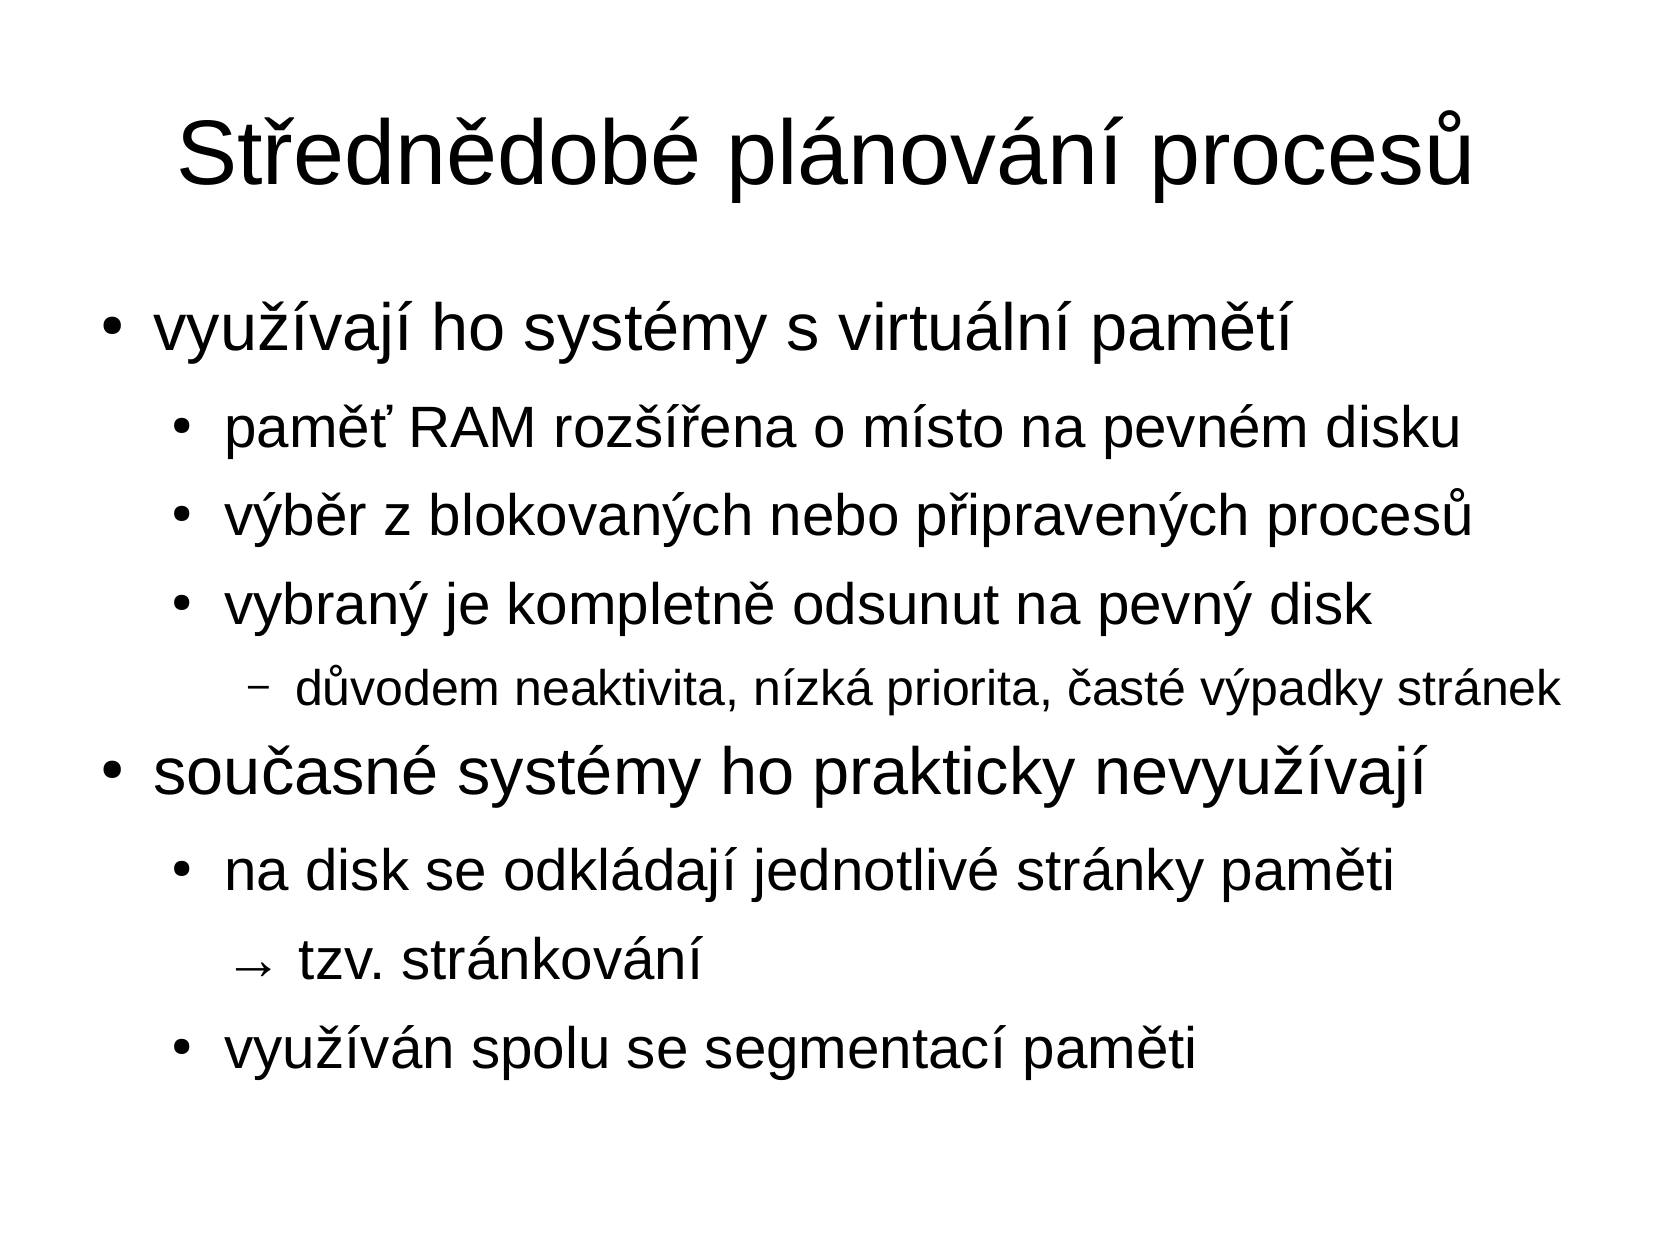

# Střednědobé plánování procesů
využívají ho systémy s virtuální pamětí
paměť RAM rozšířena o místo na pevném disku
výběr z blokovaných nebo připravených procesů
vybraný je kompletně odsunut na pevný disk
důvodem neaktivita, nízká priorita, časté výpadky stránek
současné systémy ho prakticky nevyužívají
na disk se odkládají jednotlivé stránky paměti
→ tzv. stránkování
využíván spolu se segmentací paměti